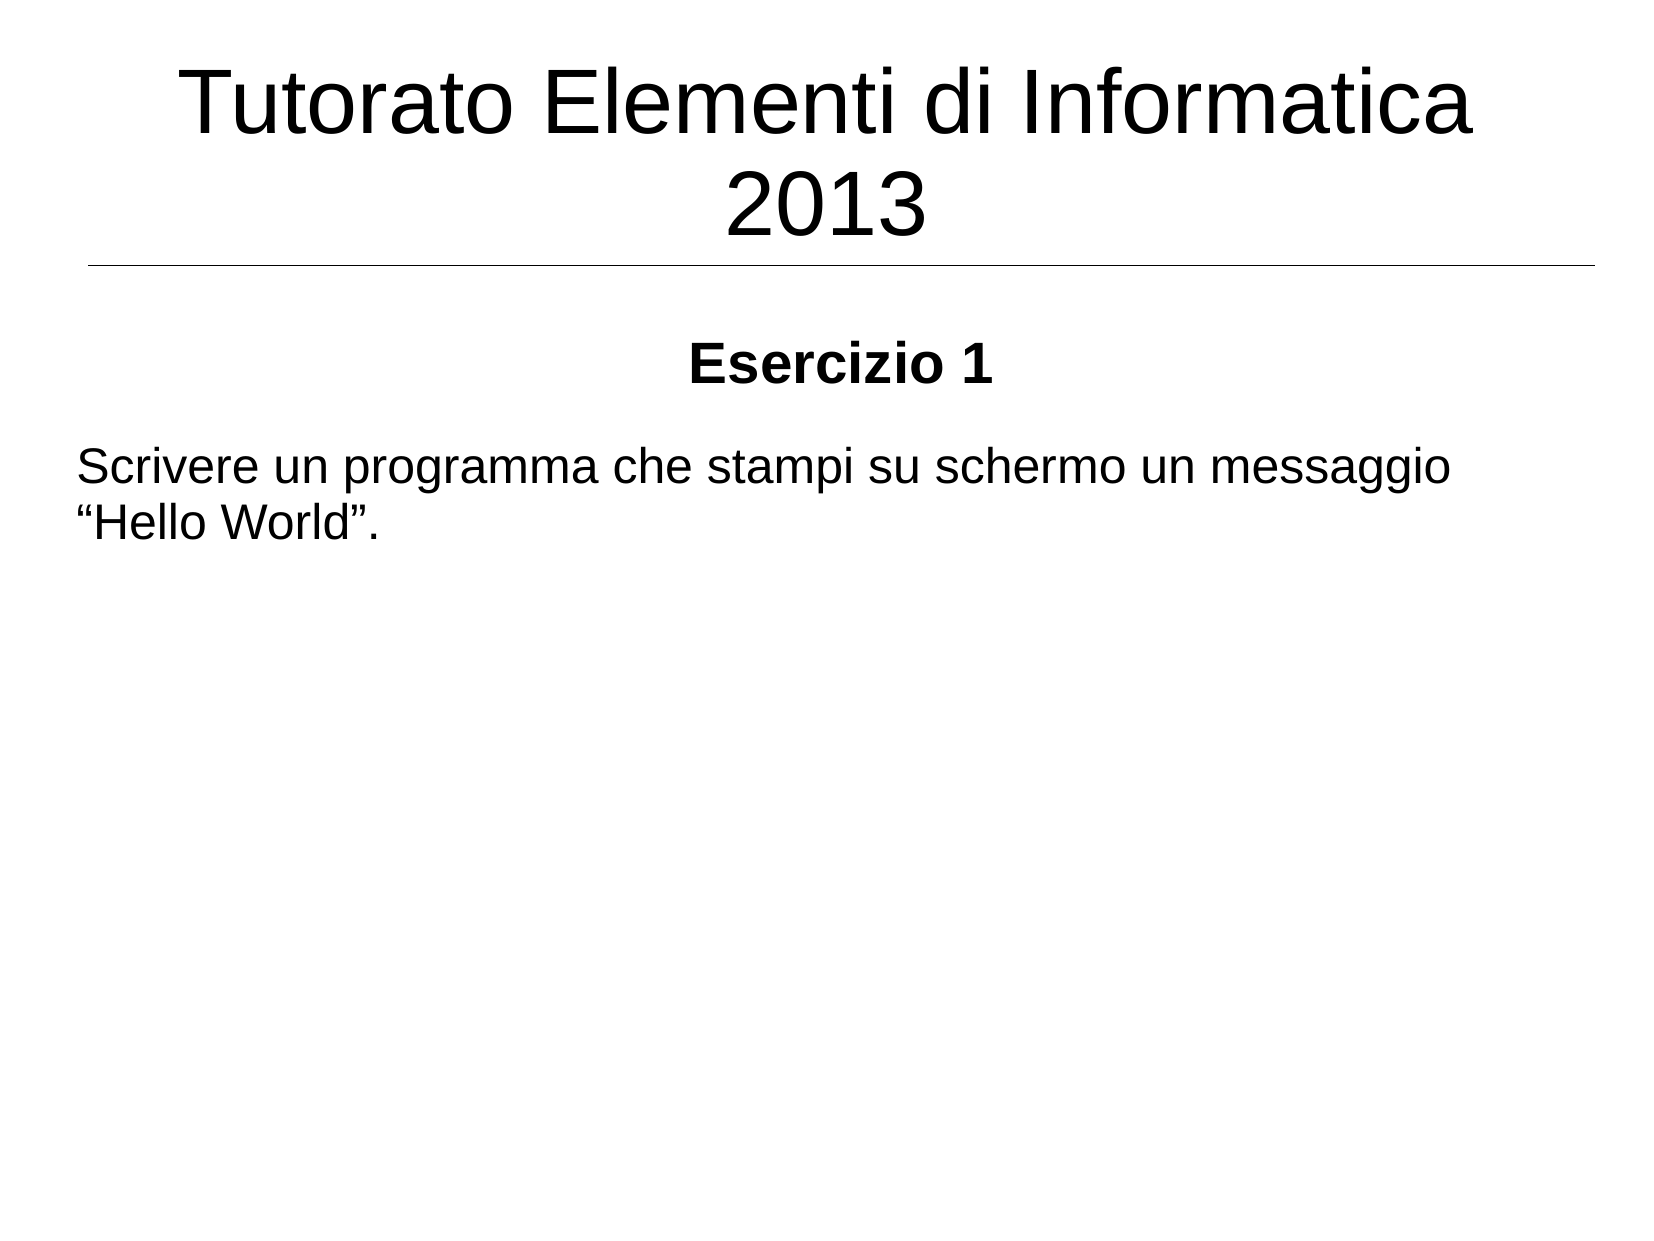

# Tutorato Elementi di Informatica 2013
Esercizio 1
Scrivere un programma che stampi su schermo un messaggio “Hello World”.